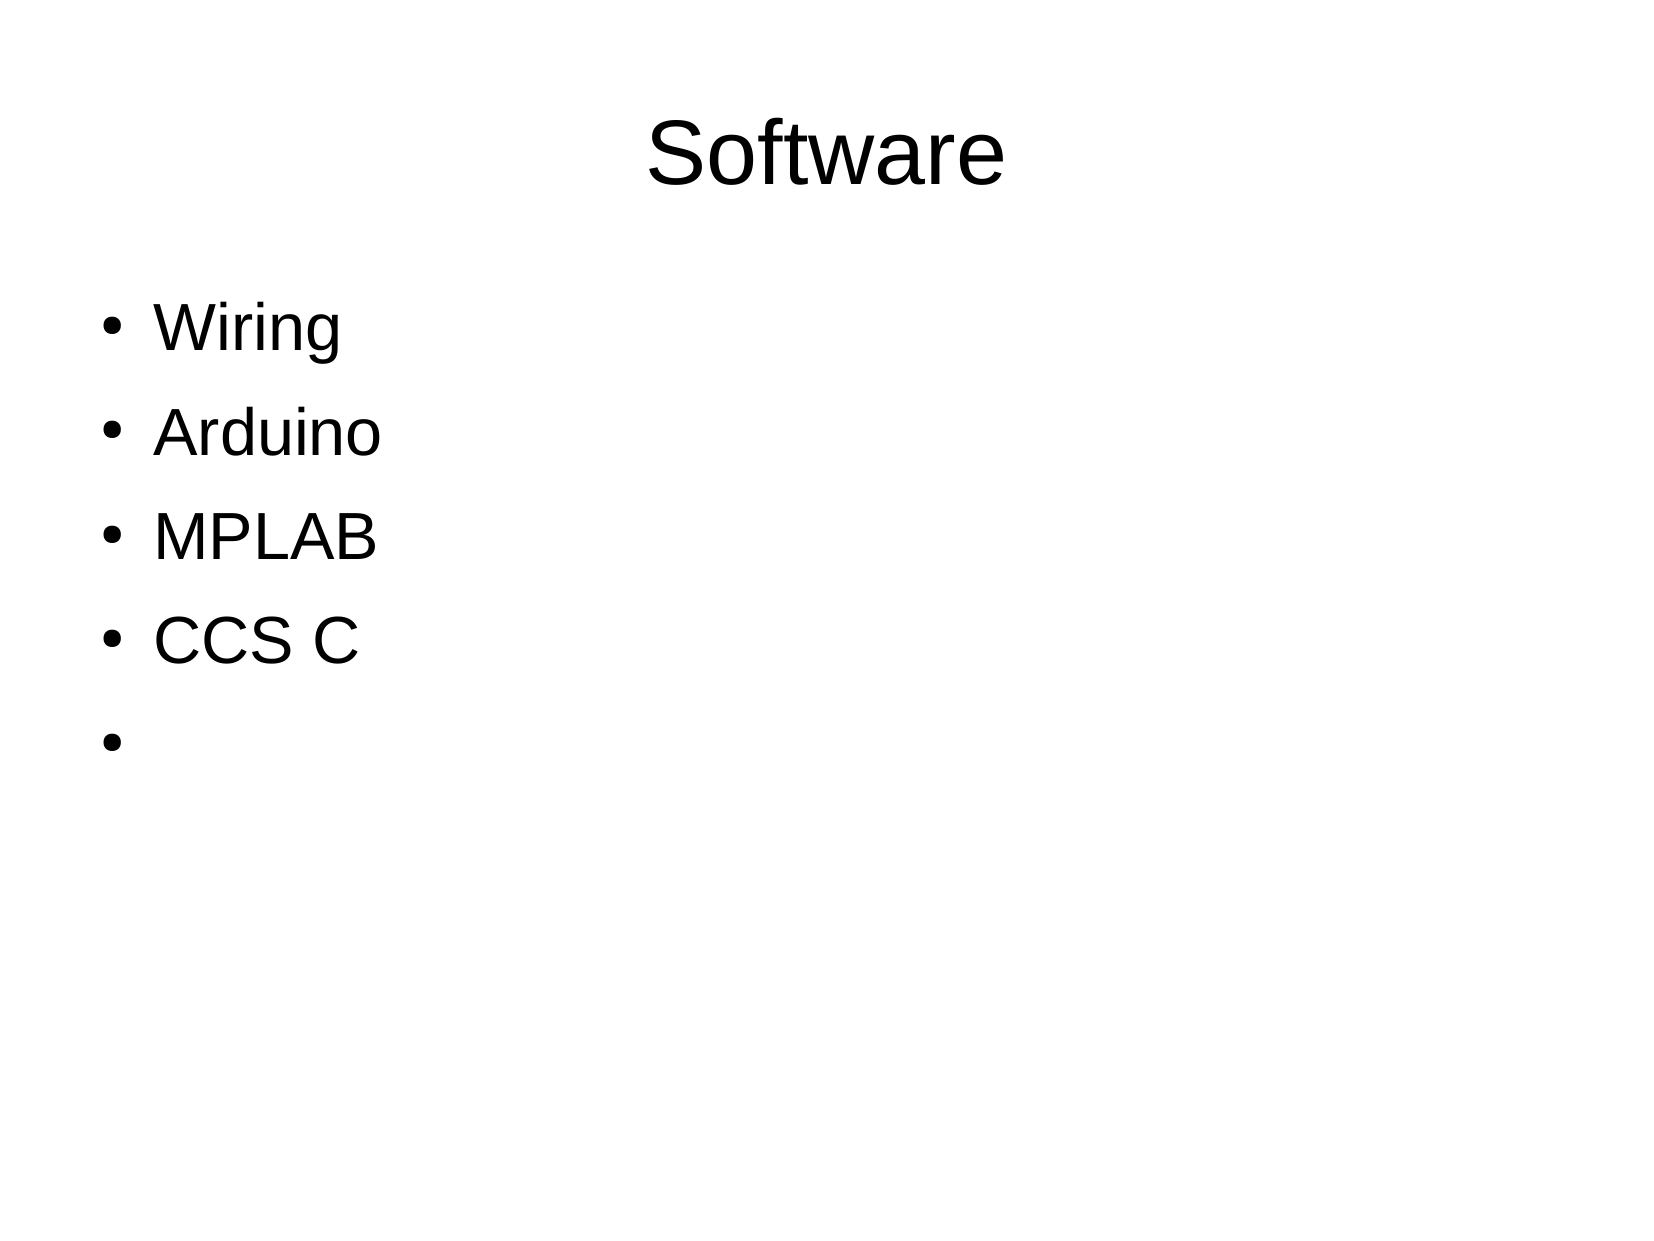

# Software
Wiring
Arduino
MPLAB
CCS C